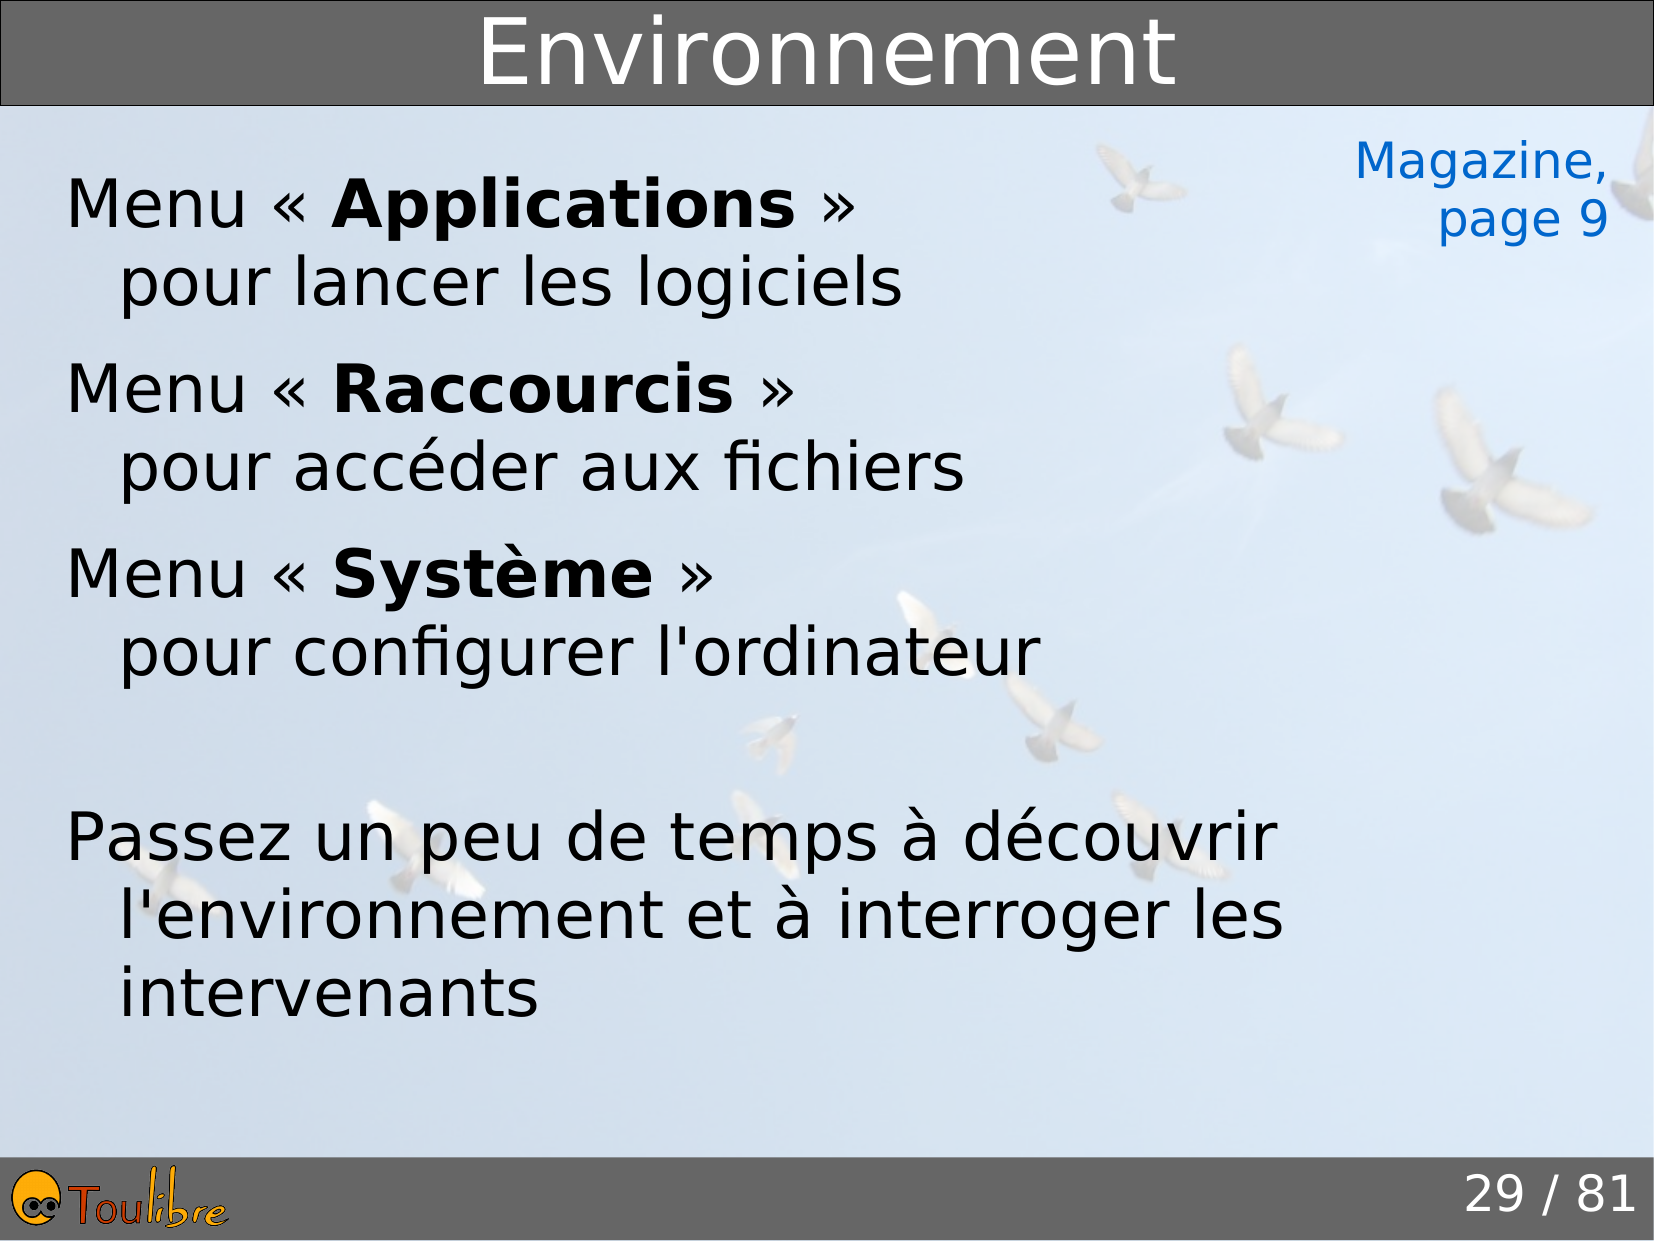

# Environnement
Magazine, page 9
Menu « Applications »
pour lancer les logiciels
Menu « Raccourcis »
pour accéder aux fichiers
Menu « Système »
pour configurer l'ordinateur
Passez un peu de temps à découvrir l'environnement et à interroger les intervenants